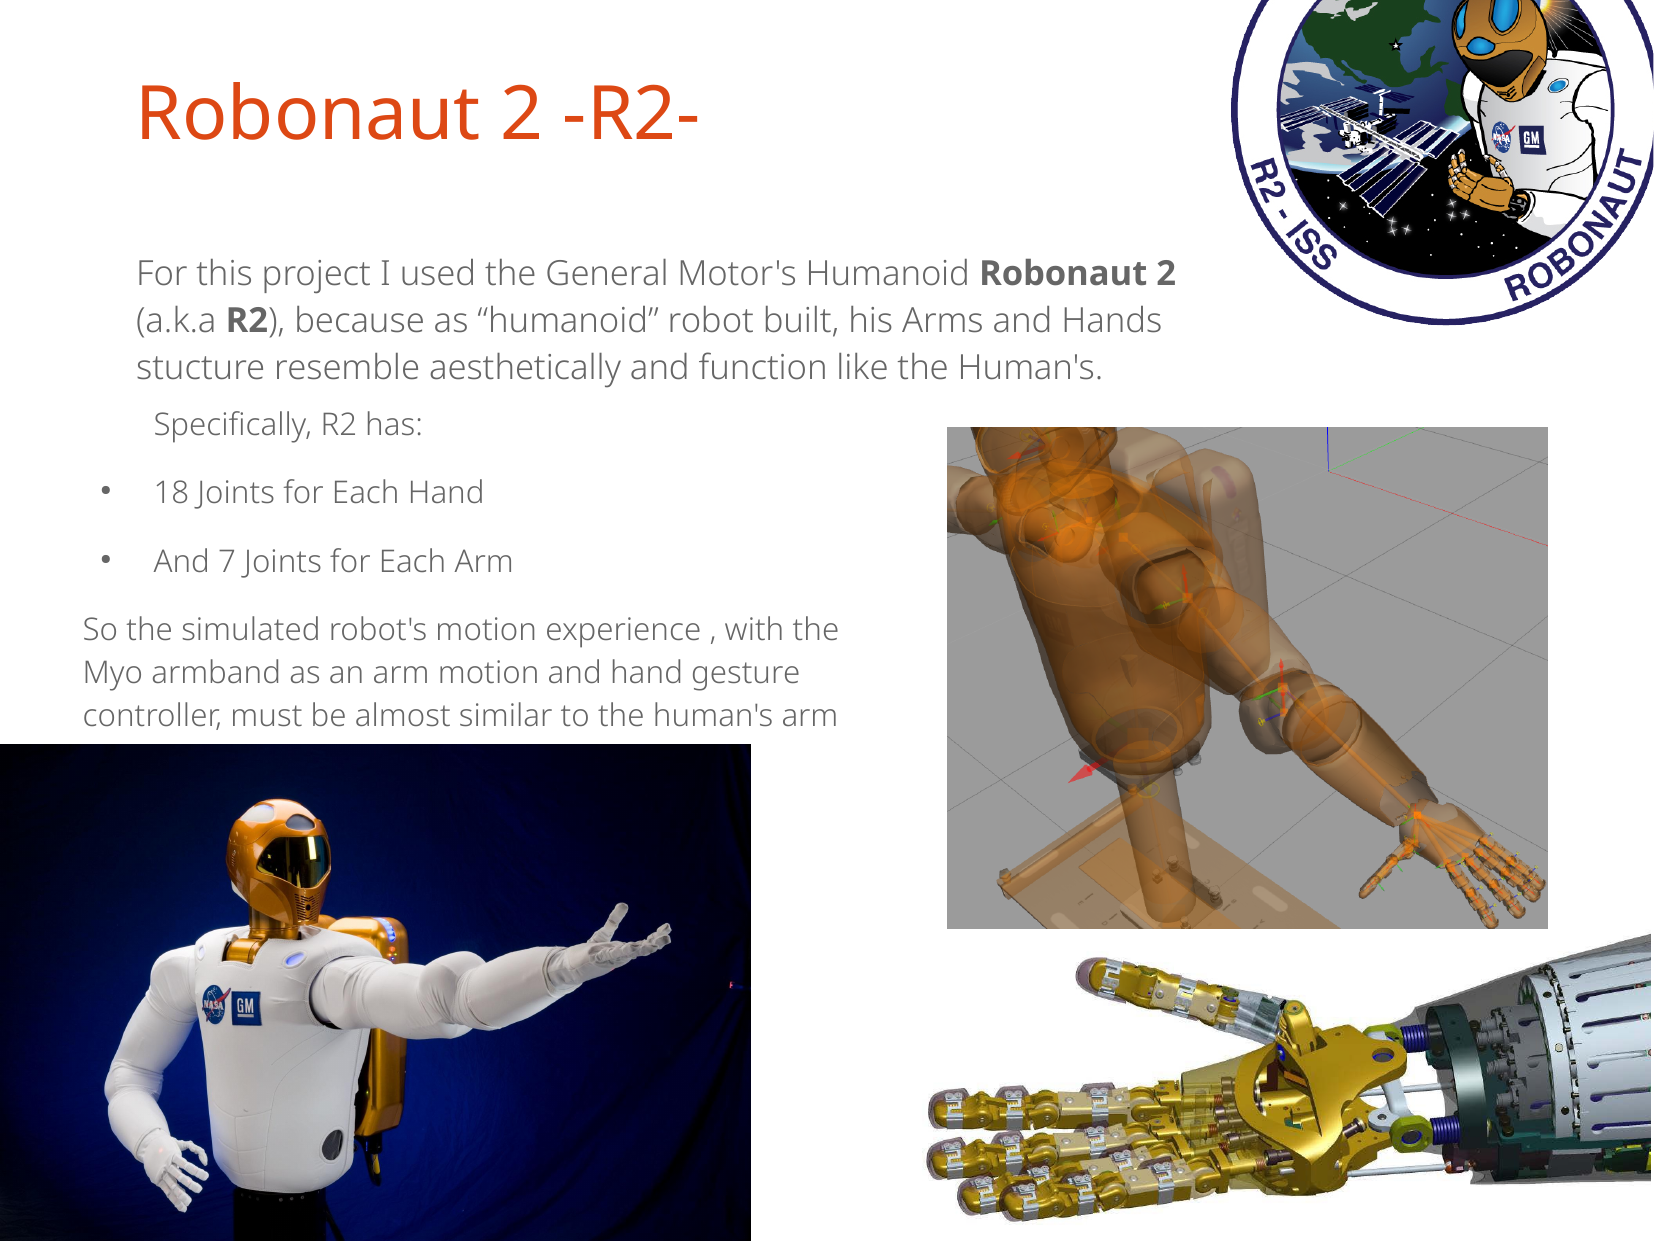

# Robonaut 2 -R2-
For this project I used the General Motor's Humanoid Robonaut 2 (a.k.a R2), because as “humanoid” robot built, his Arms and Hands stucture resemble aesthetically and function like the Human's.
Specifically, R2 has:
18 Joints for Each Hand
And 7 Joints for Each Arm
So the simulated robot's motion experience , with the Myo armband as an arm motion and hand gesture controller, must be almost similar to the human's arm motion in the real world.